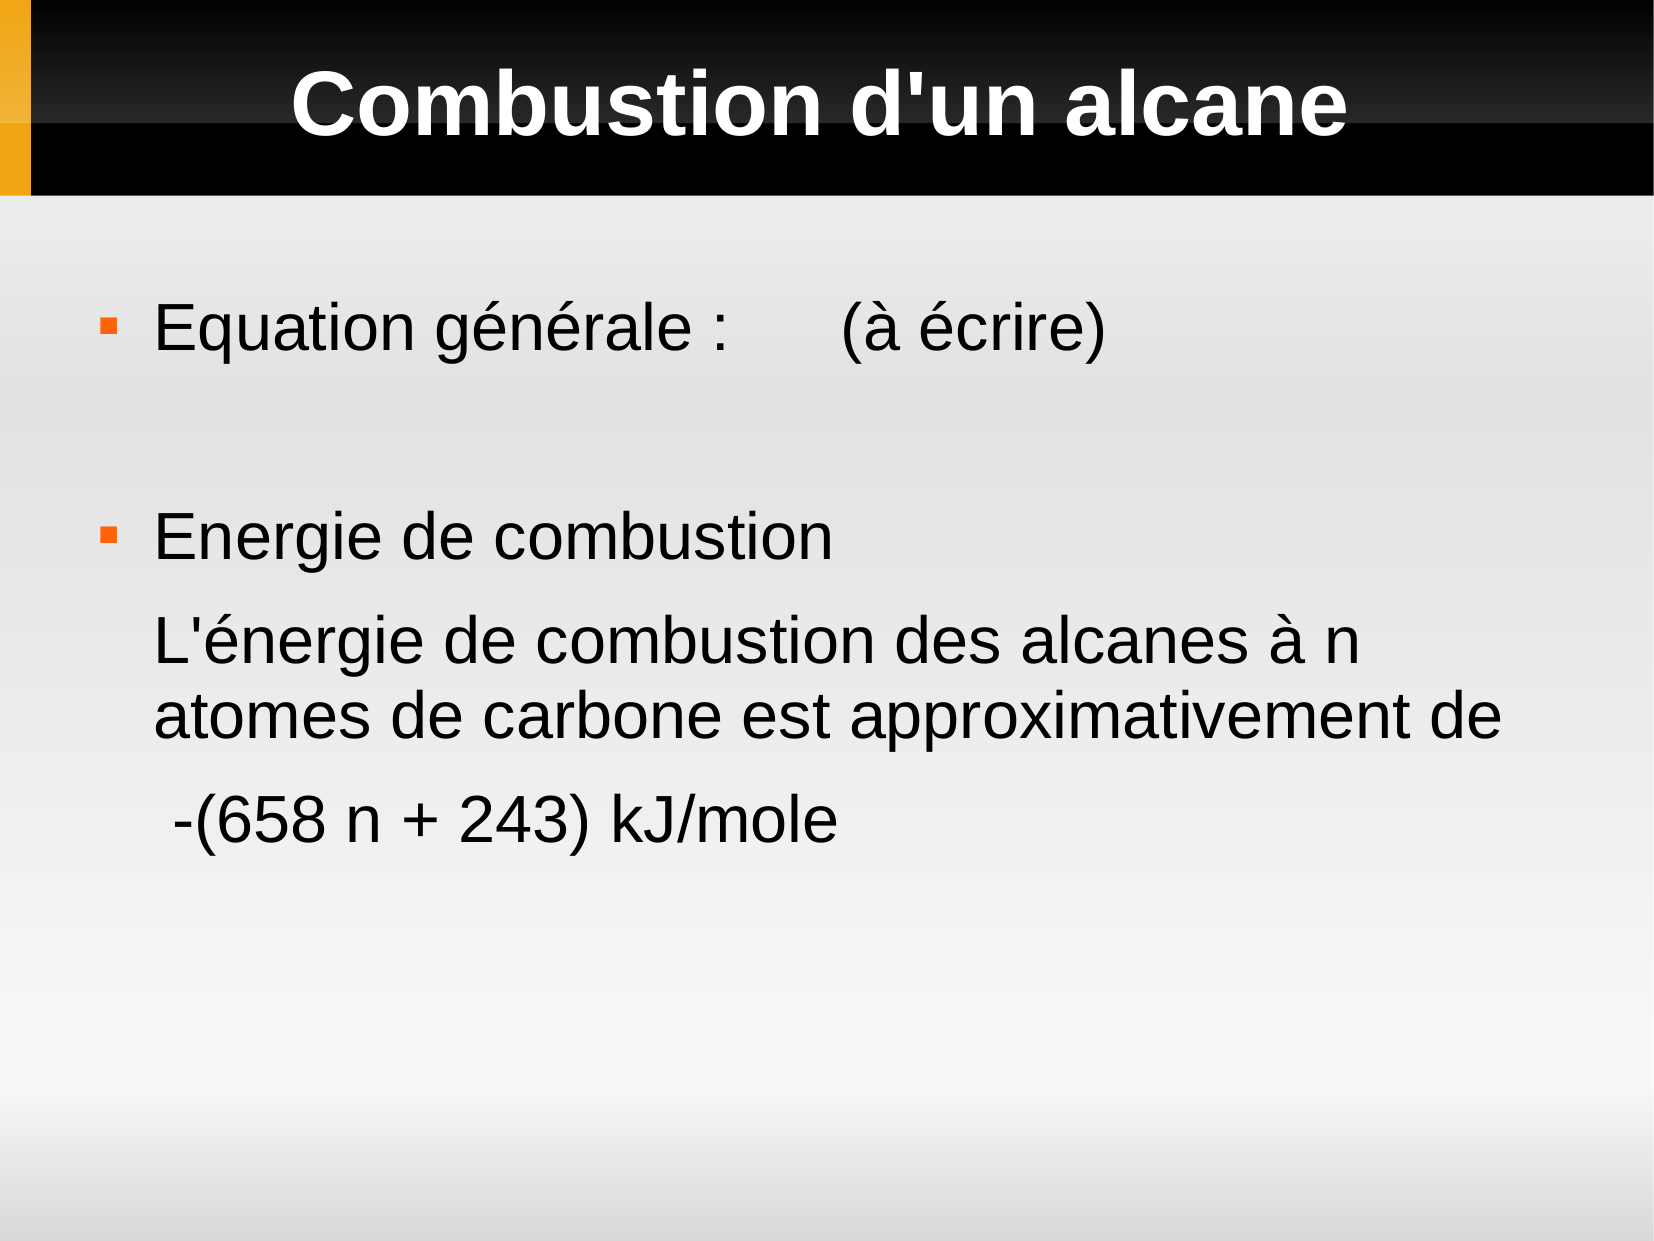

# Combustion d'un alcane
Equation générale : (à écrire)
Energie de combustion
L'énergie de combustion des alcanes à n atomes de carbone est approximativement de
 -(658 n + 243) kJ/mole